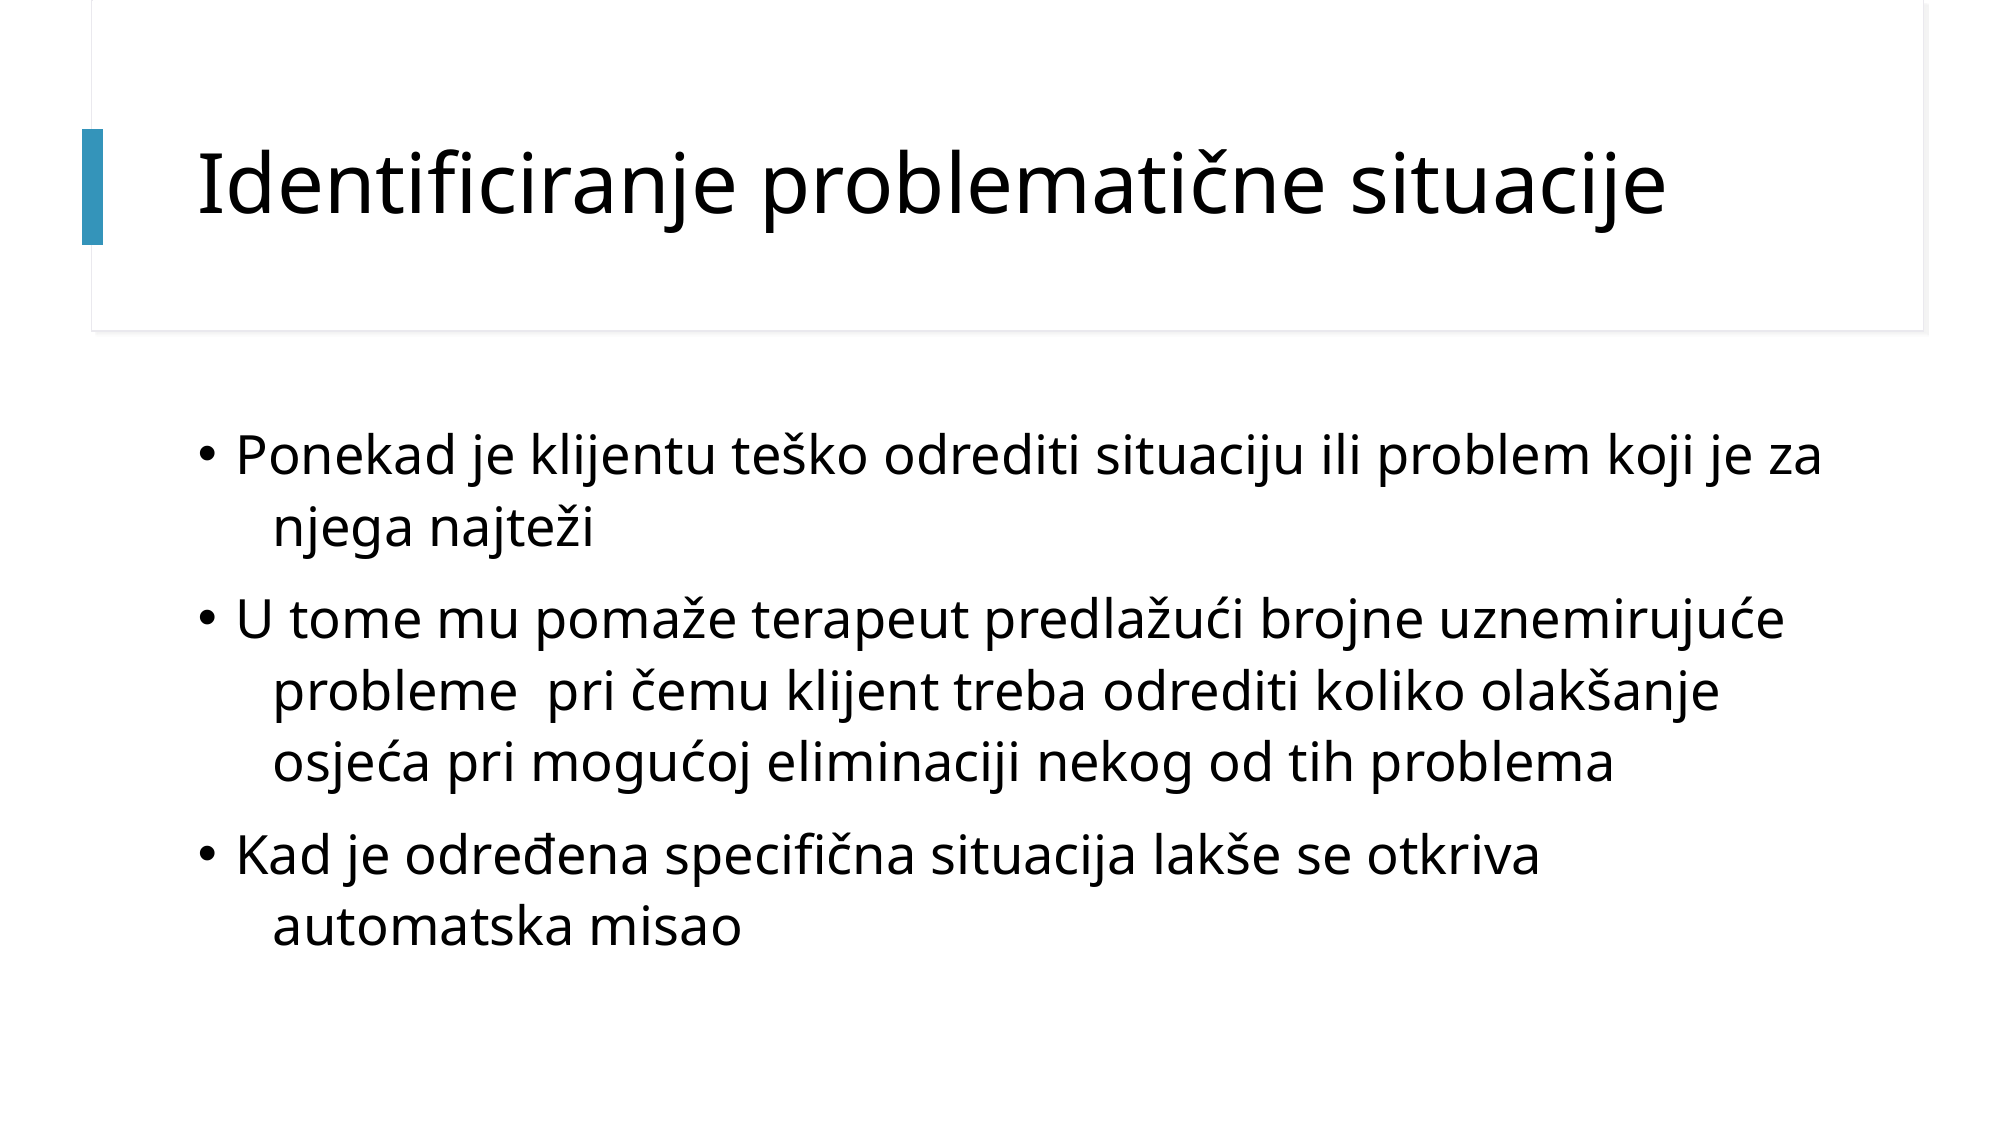

# Identificiranje problematične situacije
Ponekad je klijentu teško odrediti situaciju ili problem koji je za njega najteži
U tome mu pomaže terapeut predlažući brojne uznemirujuće probleme pri čemu klijent treba odrediti koliko olakšanje osjeća pri mogućoj eliminaciji nekog od tih problema
Kad je određena specifična situacija lakše se otkriva automatska misao